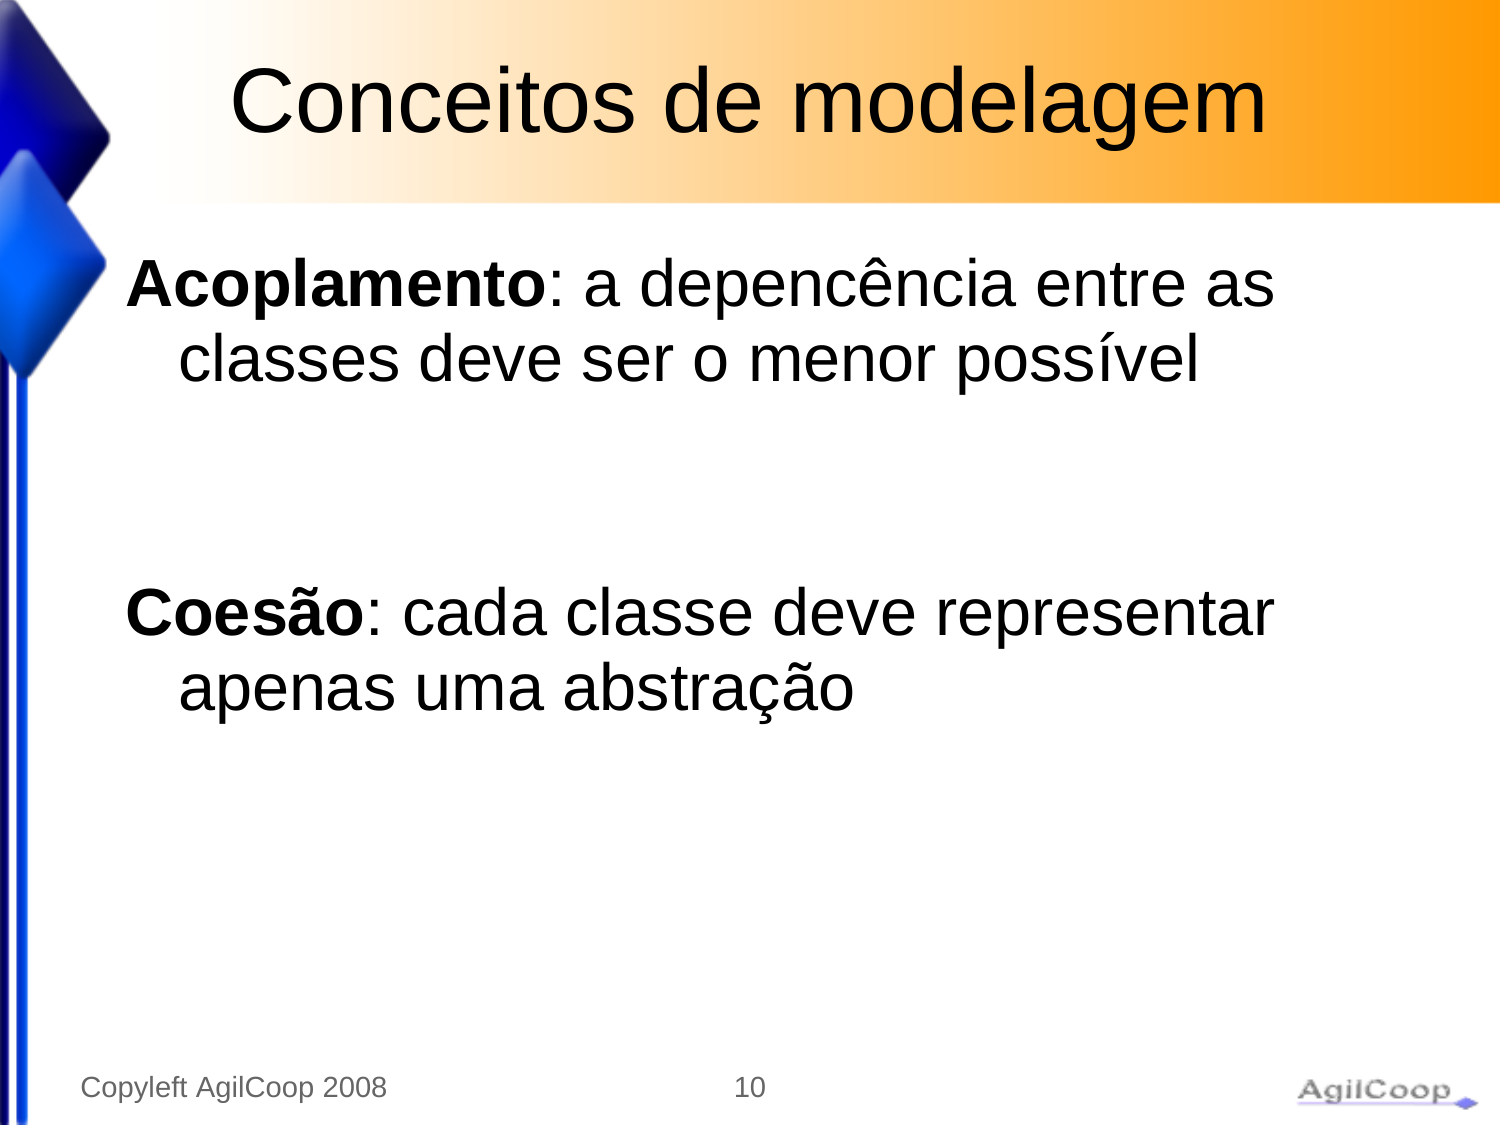

# Conceitos de modelagem
Acoplamento: a depencência entre as classes deve ser o menor possível
Coesão: cada classe deve representar apenas uma abstração
Copyleft AgilCoop 2008
10